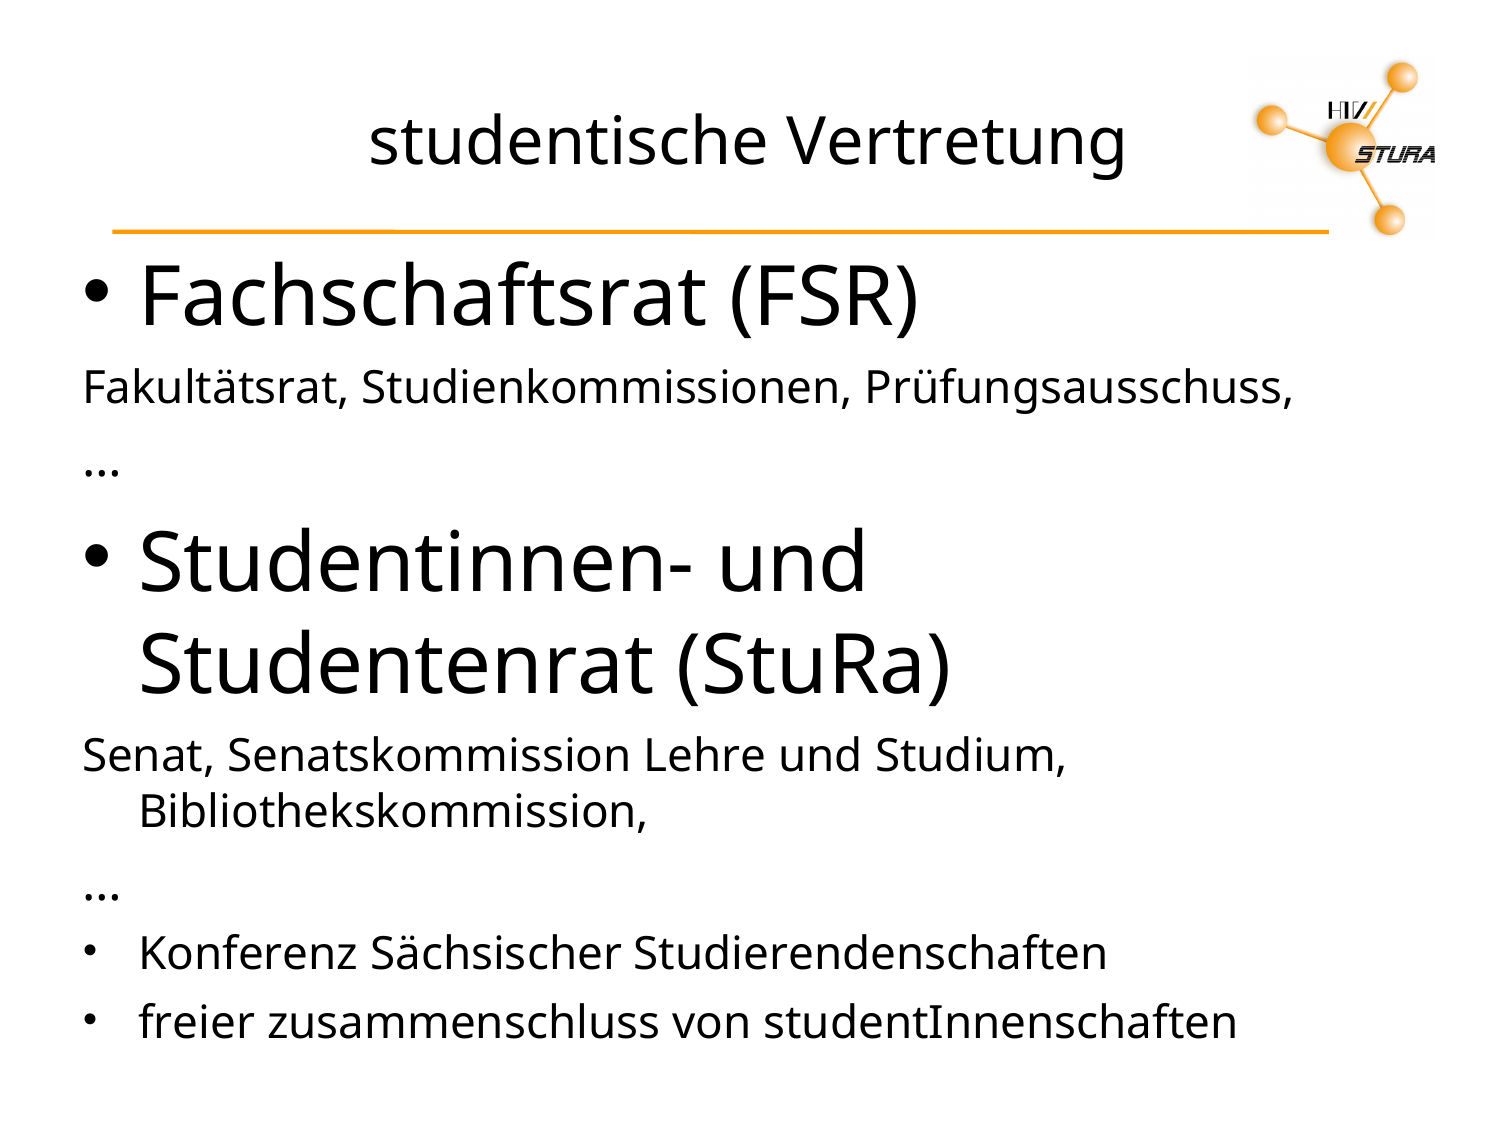

# studentische Vertretung
Fachschaftsrat (FSR)
Fakultätsrat, Studienkommissionen, Prüfungsausschuss,
…
Studentinnen- und Studentenrat (StuRa)
Senat, Senatskommission Lehre und Studium, Bibliothekskommission,
…
Konferenz Sächsischer Studierendenschaften
freier zusammenschluss von studentInnenschaften